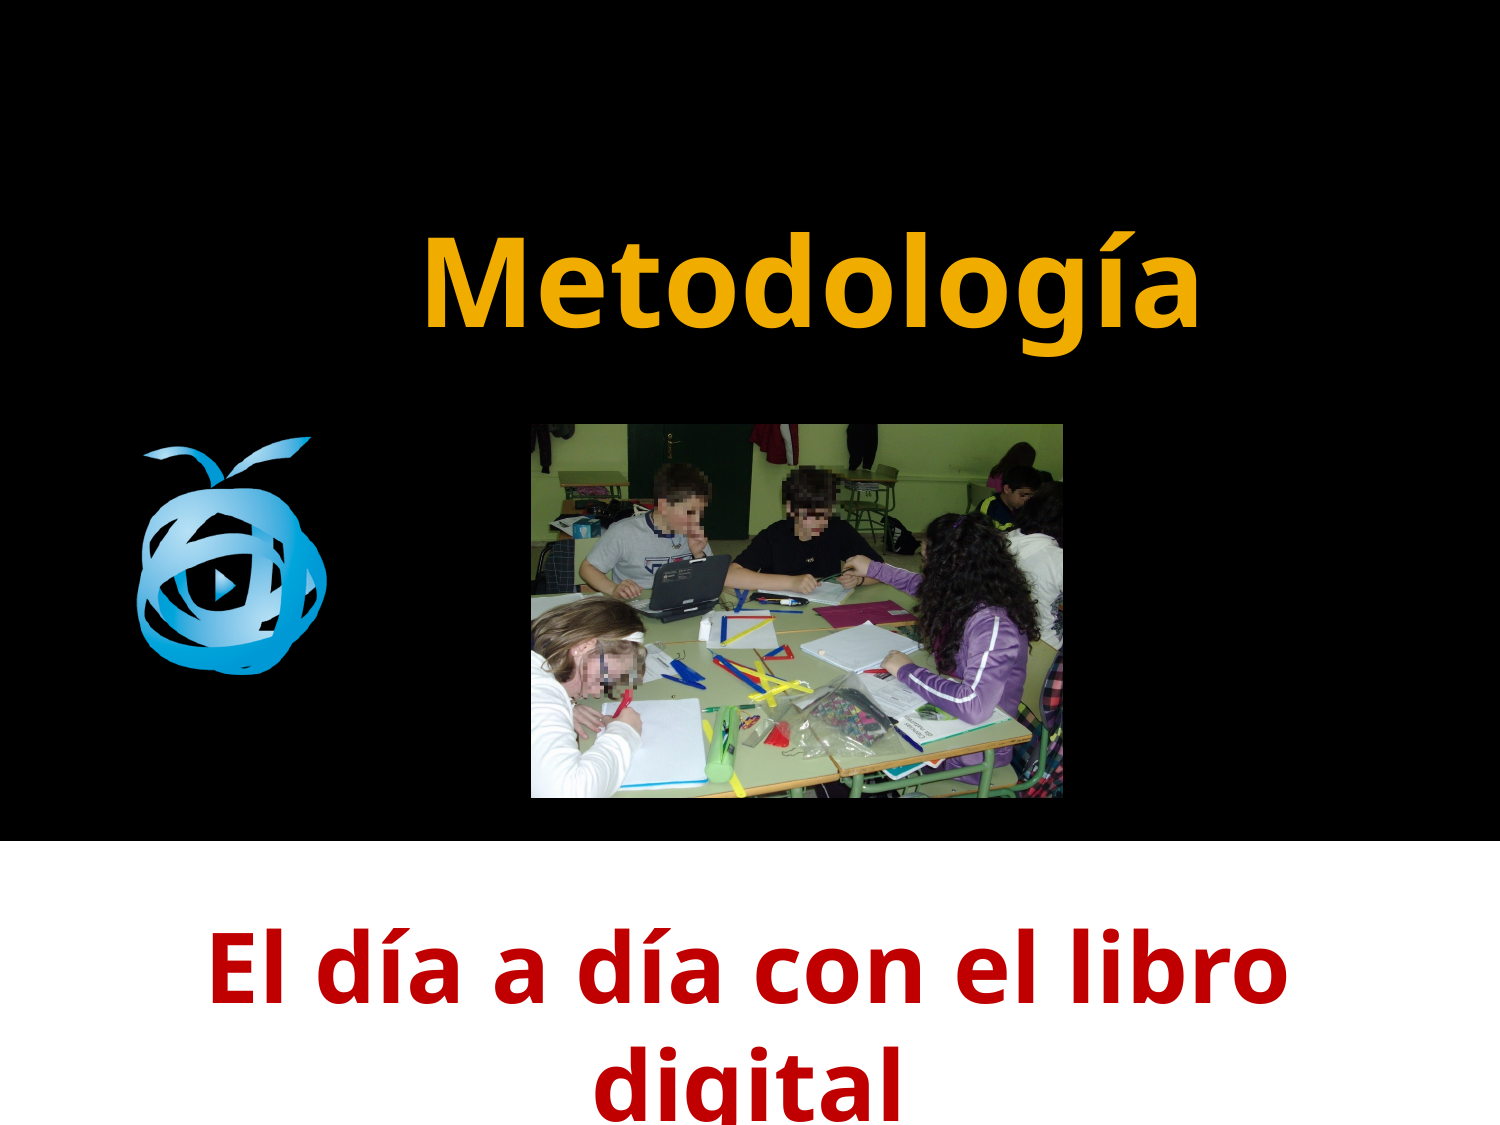

# Metodología
El día a día con el libro digital